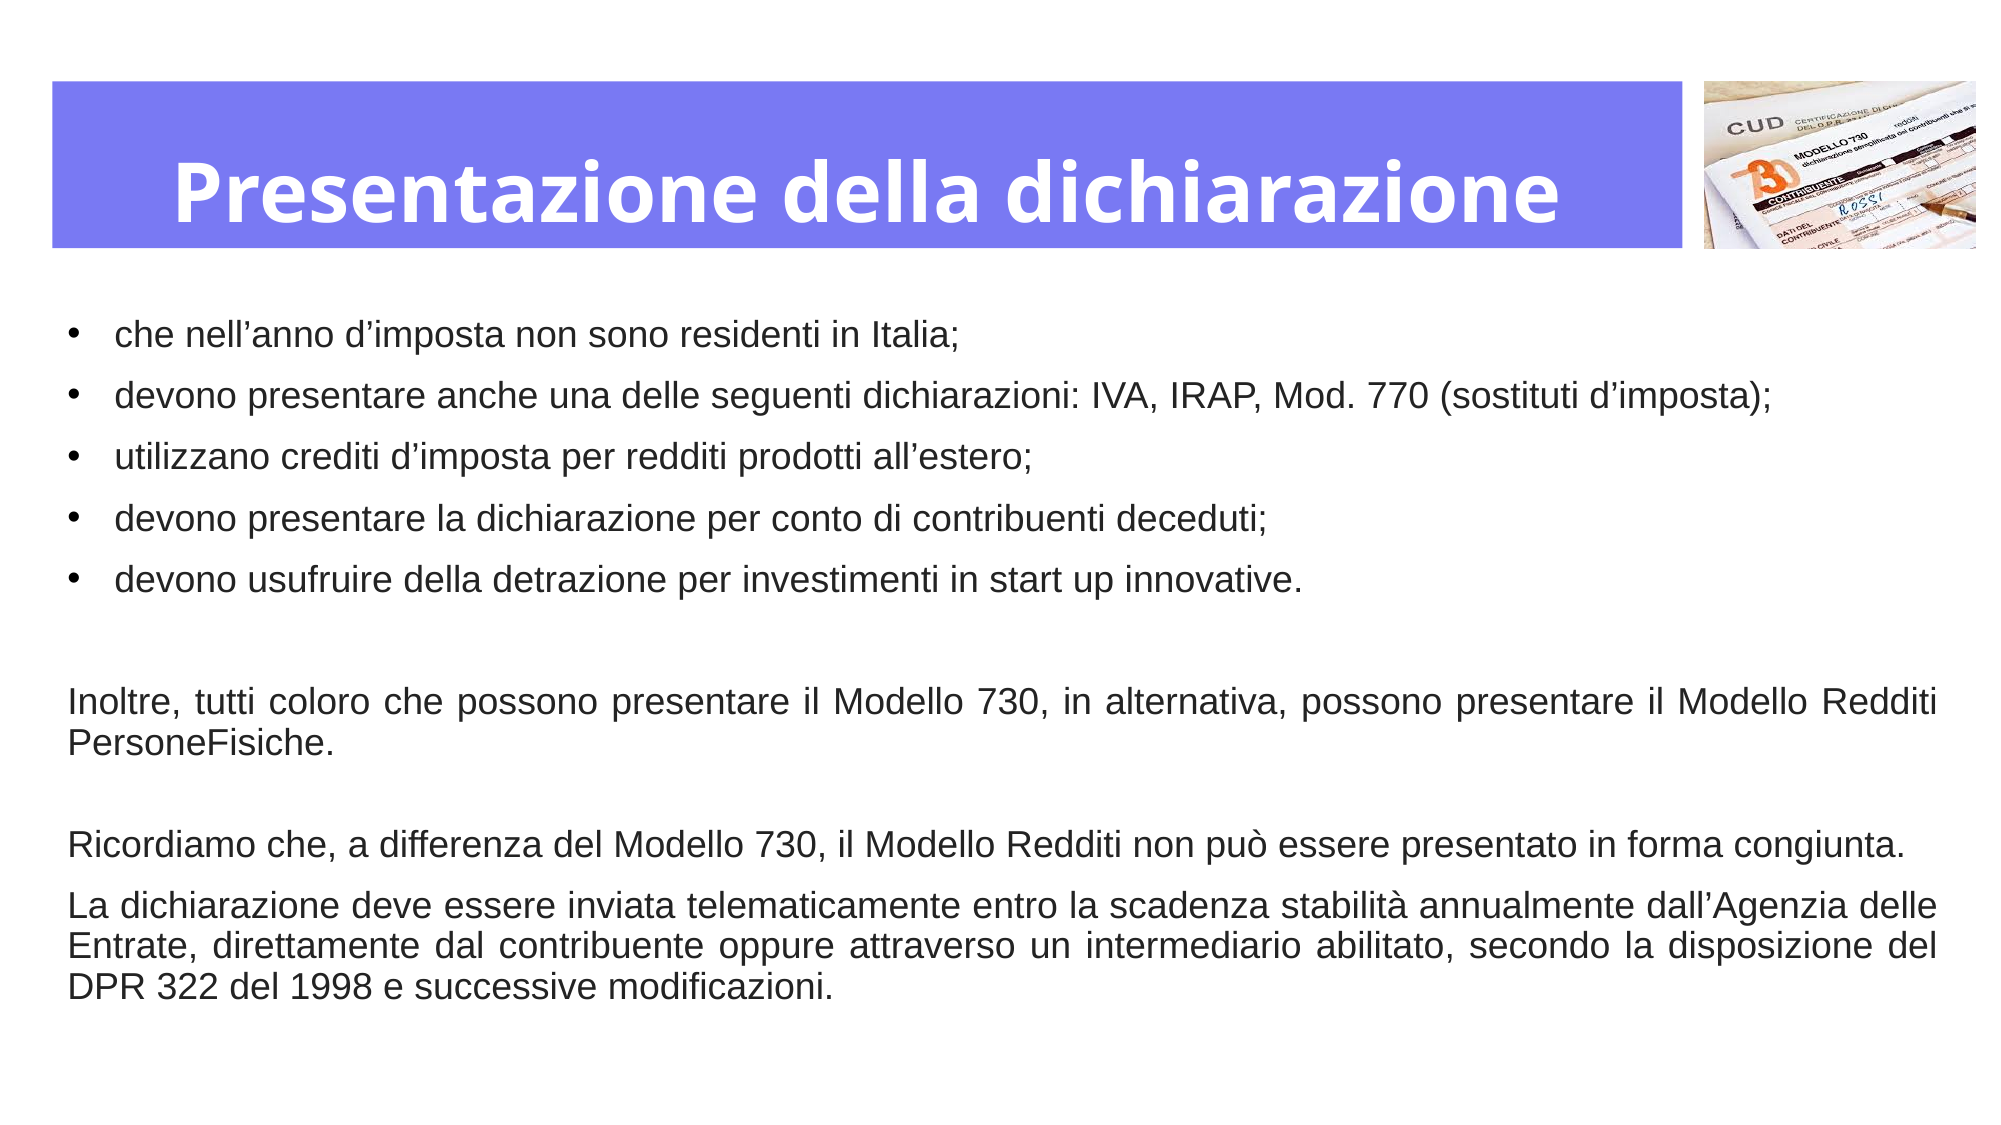

Presentazione della dichiarazione
# che nell’anno d’imposta non sono residenti in Italia;
devono presentare anche una delle seguenti dichiarazioni: IVA, IRAP, Mod. 770 (sostituti d’imposta);
utilizzano crediti d’imposta per redditi prodotti all’estero;
devono presentare la dichiarazione per conto di contribuenti deceduti;
devono usufruire della detrazione per investimenti in start up innovative.
Inoltre, tutti coloro che possono presentare il Modello 730, in alternativa, possono presentare il Modello Redditi PersoneFisiche.
Ricordiamo che, a differenza del Modello 730, il Modello Redditi non può essere presentato in forma congiunta.
La dichiarazione deve essere inviata telematicamente entro la scadenza stabilità annualmente dall’Agenzia delle Entrate, direttamente dal contribuente oppure attraverso un intermediario abilitato, secondo la disposizione del DPR 322 del 1998 e successive modificazioni.